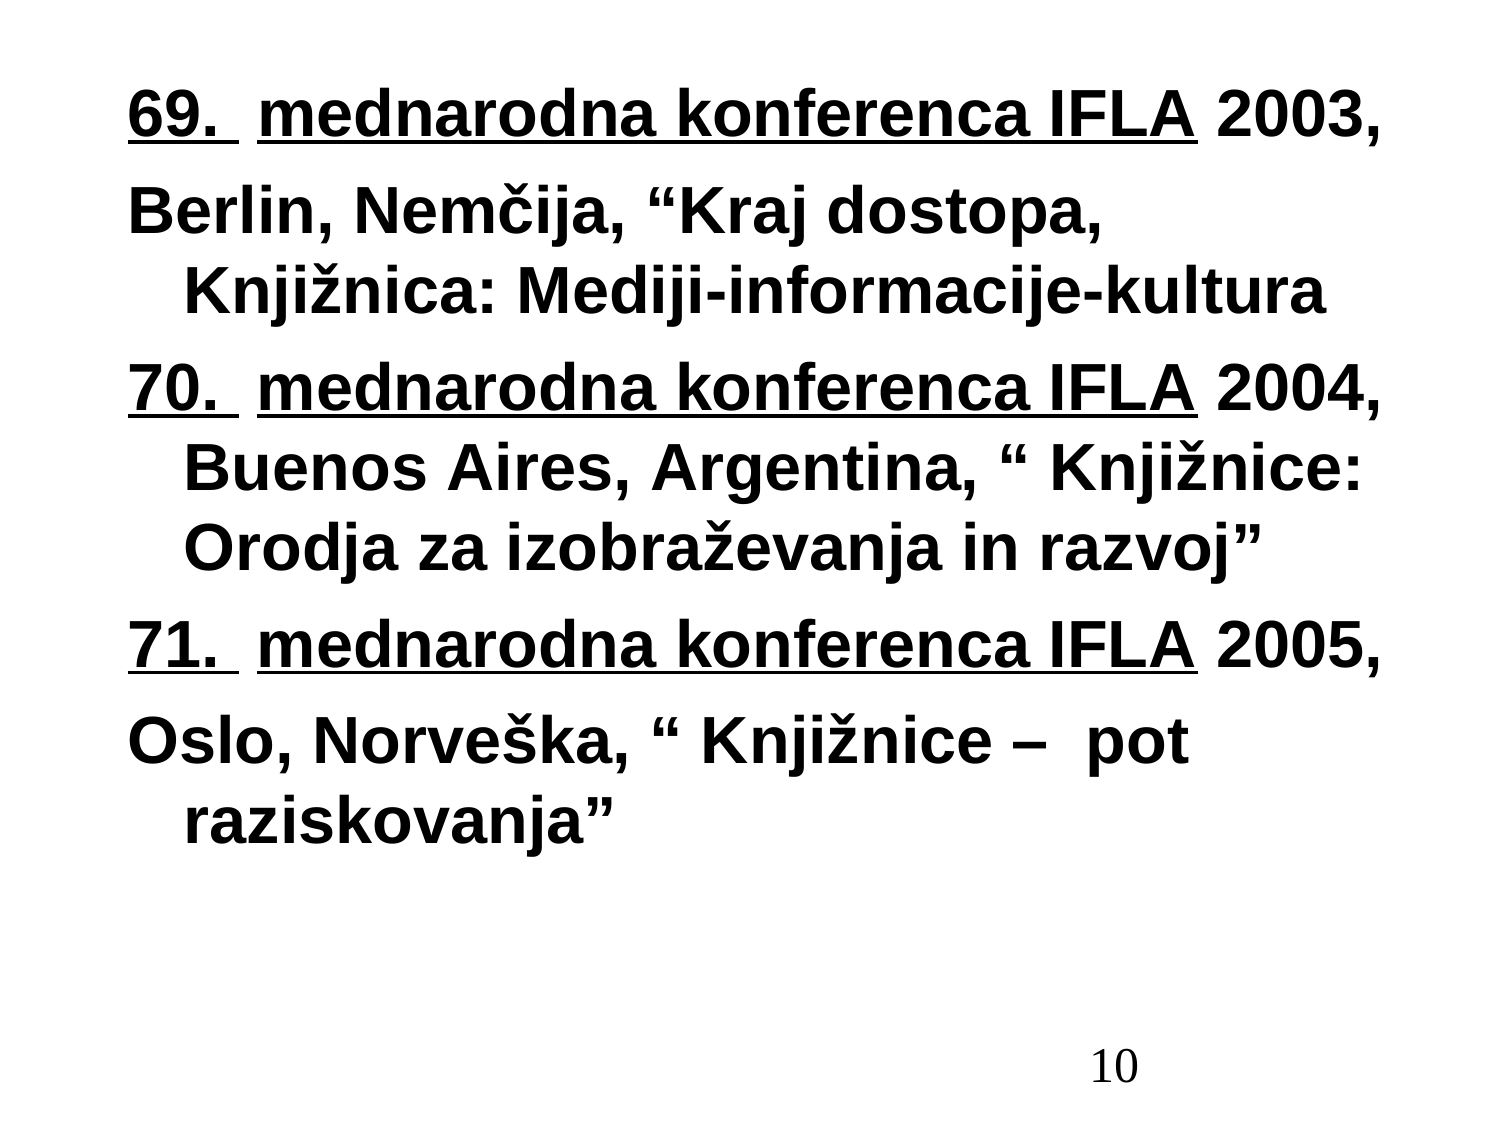

# 69.  mednarodna konferenca IFLA 2003,
Berlin, Nemčija, “Kraj dostopa, Knjižnica: Mediji-informacije-kultura
70.  mednarodna konferenca IFLA 2004, Buenos Aires, Argentina, “ Knjižnice: Orodja za izobraževanja in razvoj”
71.  mednarodna konferenca IFLA 2005,
Oslo, Norveška, “ Knjižnice – pot raziskovanja”
10